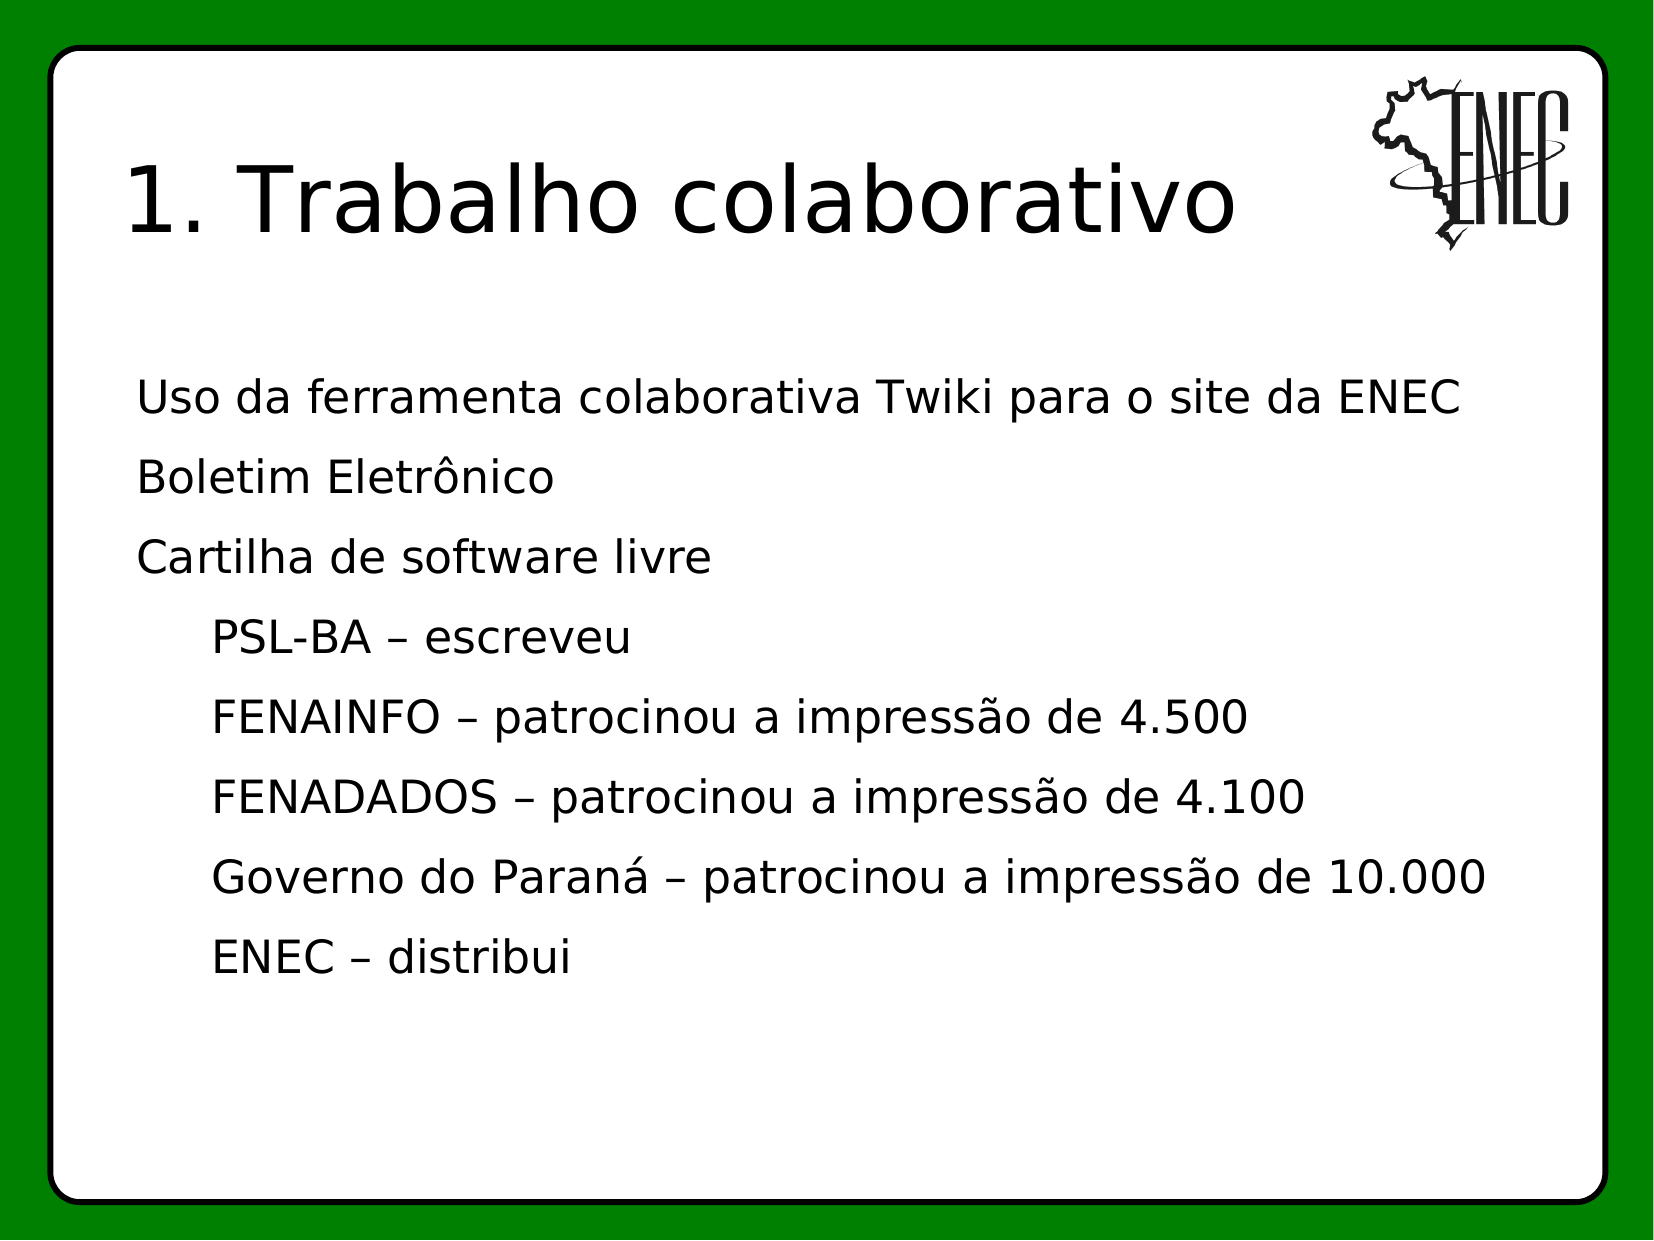

# 1. Trabalho colaborativo
 Uso da ferramenta colaborativa Twiki para o site da ENEC
 Boletim Eletrônico
 Cartilha de software livre
 PSL-BA – escreveu
 FENAINFO – patrocinou a impressão de 4.500
 FENADADOS – patrocinou a impressão de 4.100
 Governo do Paraná – patrocinou a impressão de 10.000
 ENEC – distribui